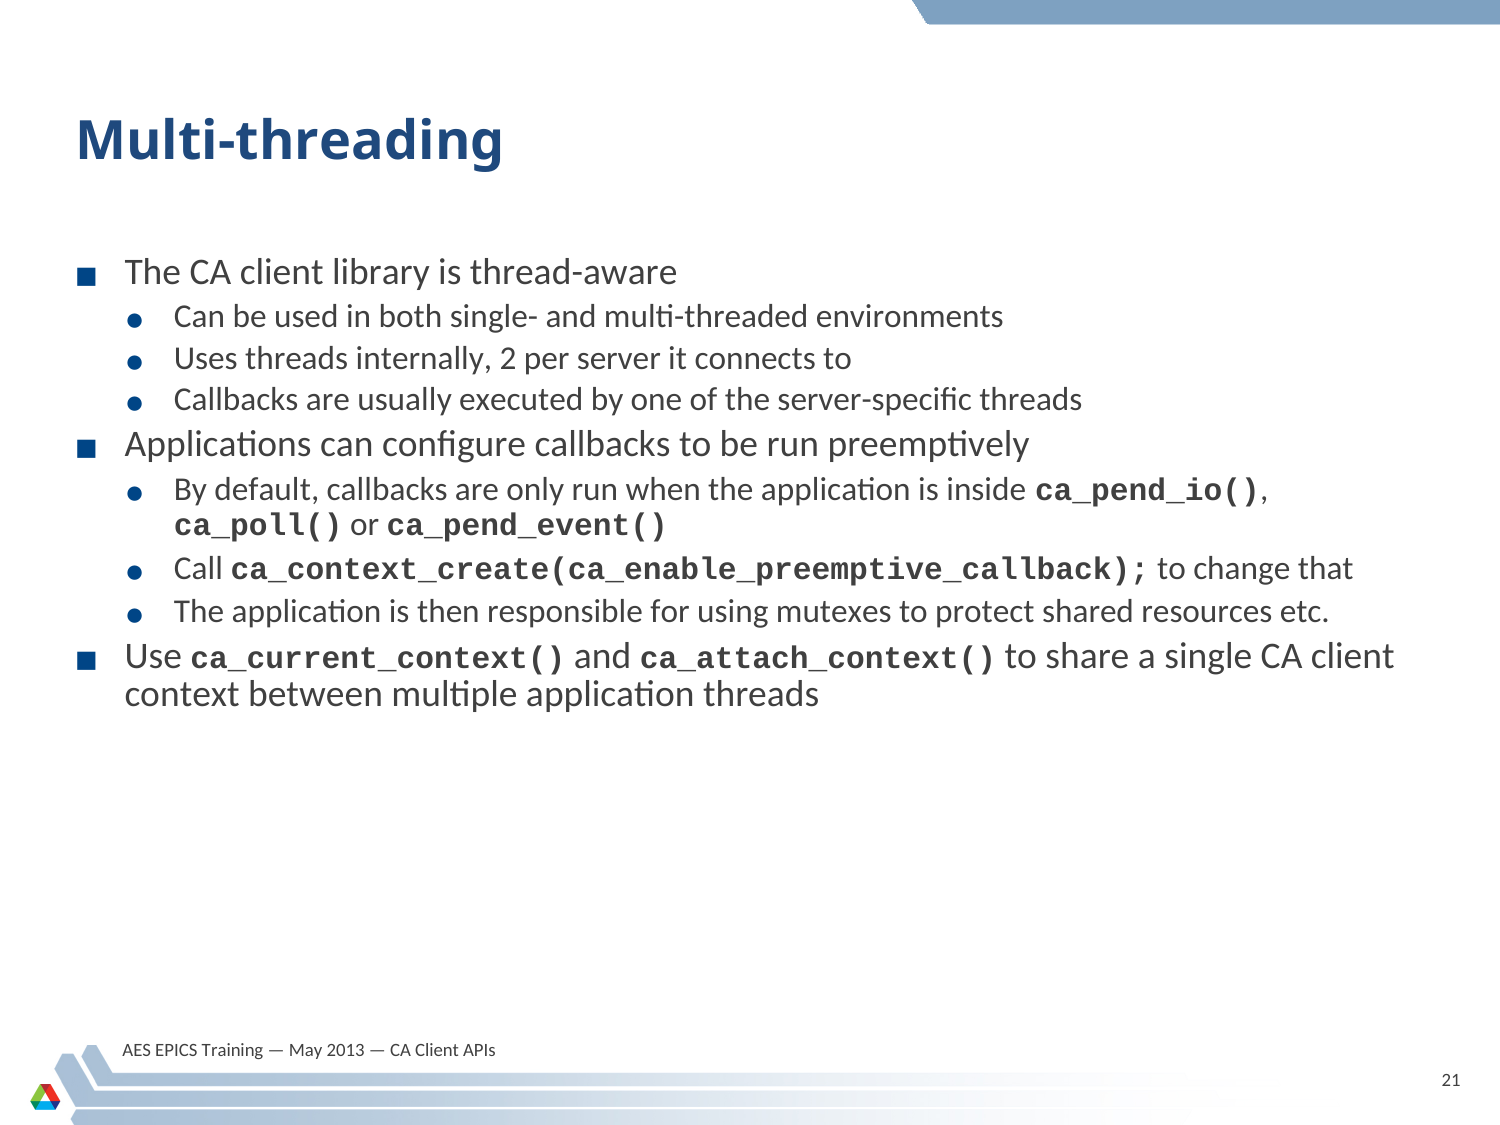

# Multi-threading
The CA client library is thread-aware
Can be used in both single- and multi-threaded environments
Uses threads internally, 2 per server it connects to
Callbacks are usually executed by one of the server-specific threads
Applications can configure callbacks to be run preemptively
By default, callbacks are only run when the application is inside ca_pend_io(), ca_poll() or ca_pend_event()
Call ca_context_create(ca_enable_preemptive_callback); to change that
The application is then responsible for using mutexes to protect shared resources etc.
Use ca_current_context() and ca_attach_context() to share a single CA client context between multiple application threads
AES EPICS Training — May 2013 — CA Client APIs
21